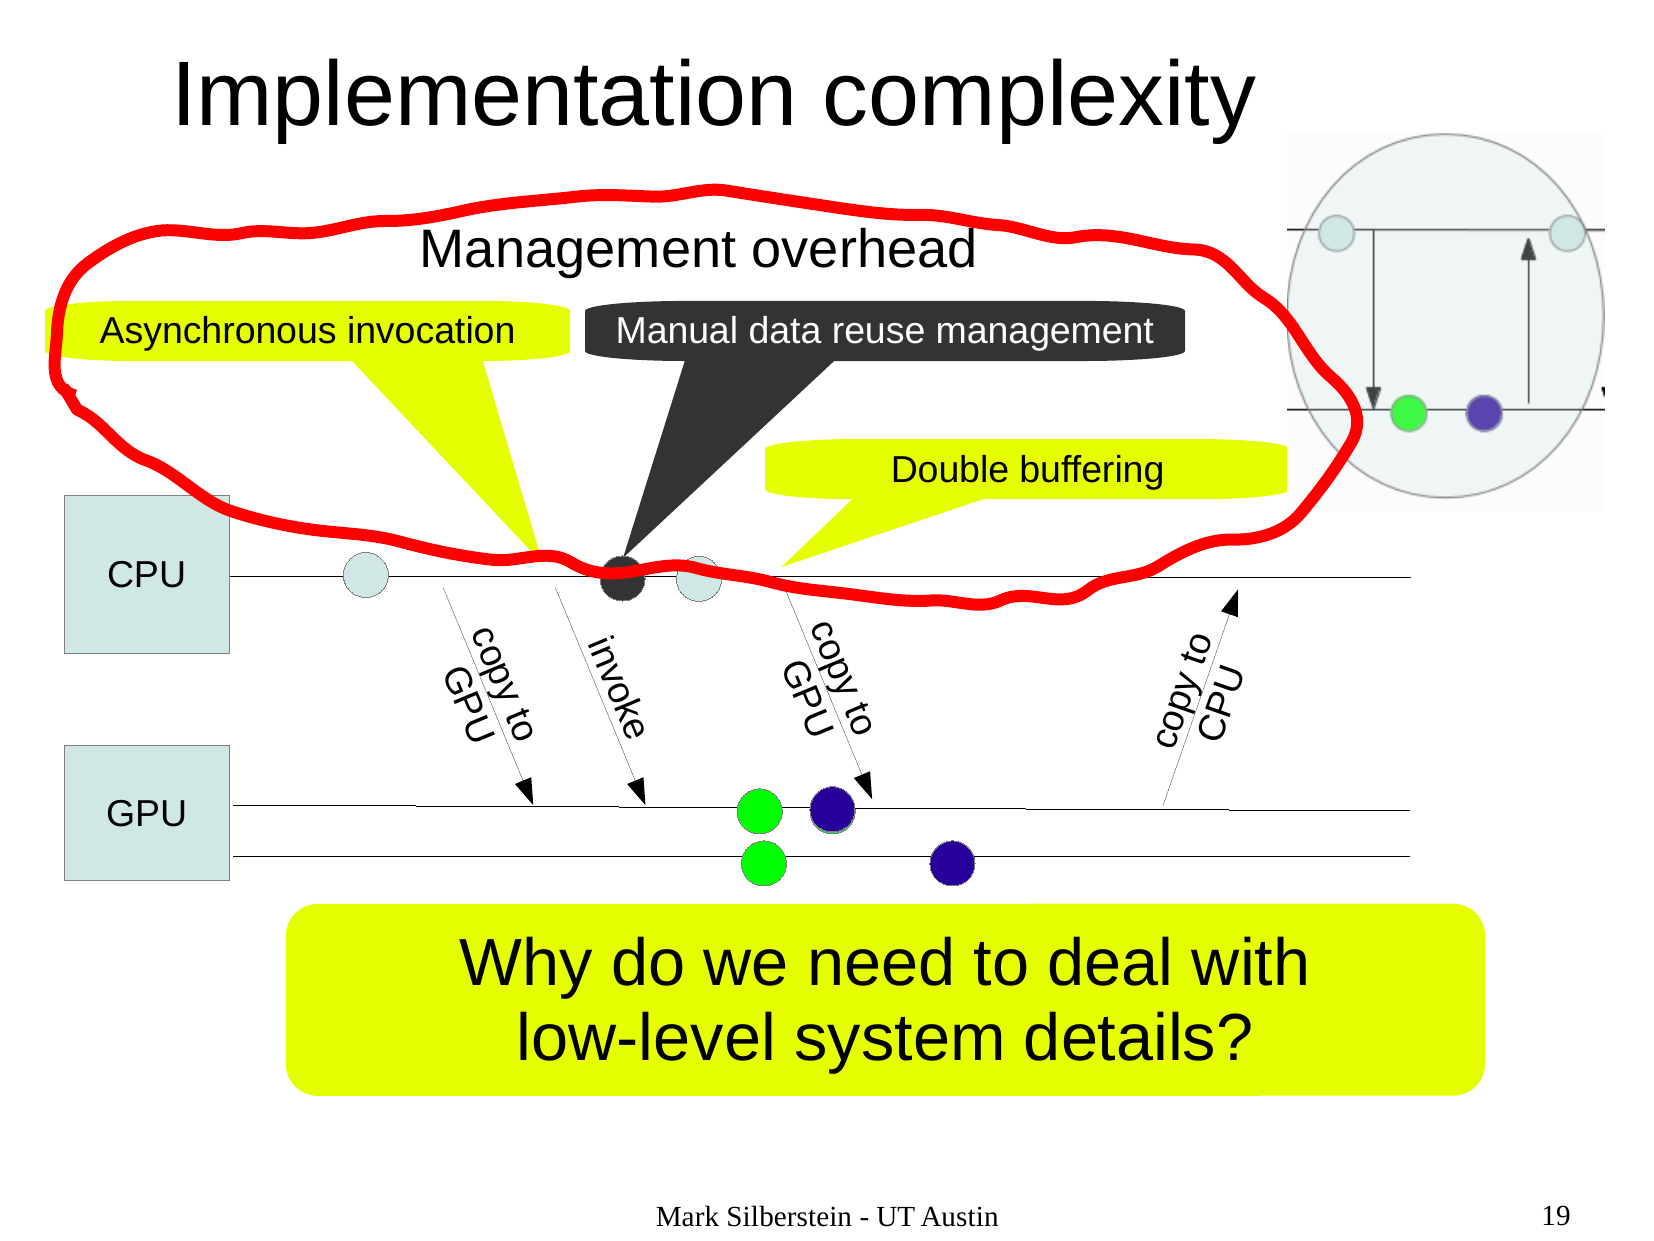

# Implementation complexity
Management overhead
Asynchronous invocation
Manual data reuse management
Double buffering
CPU
copy to
GPU
copy to
GPU
invoke
copy to
CPU
GPU
Why do we need to deal with
low-level system details?
19
Mark Silberstein - UT Austin